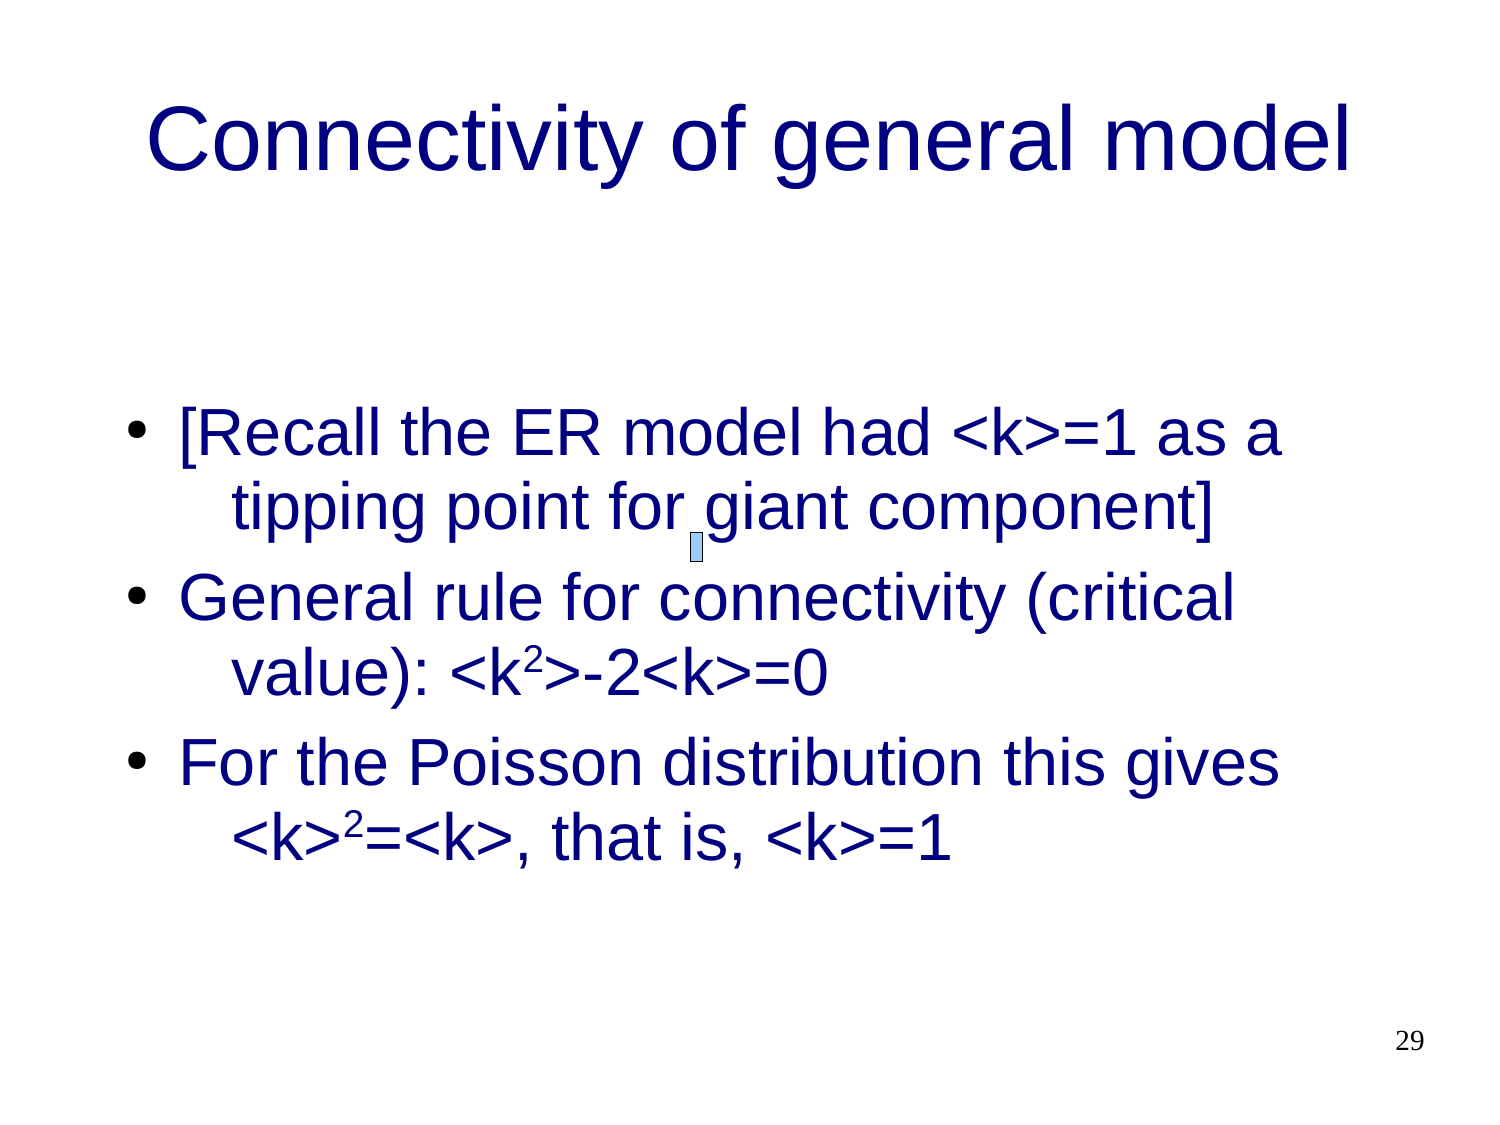

Connectivity of general model
# [Recall the ER model had <k>=1 as a tipping point for giant component]
General rule for connectivity (critical value): <k2>-2<k>=0
For the Poisson distribution this gives <k>2=<k>, that is, <k>=1
29